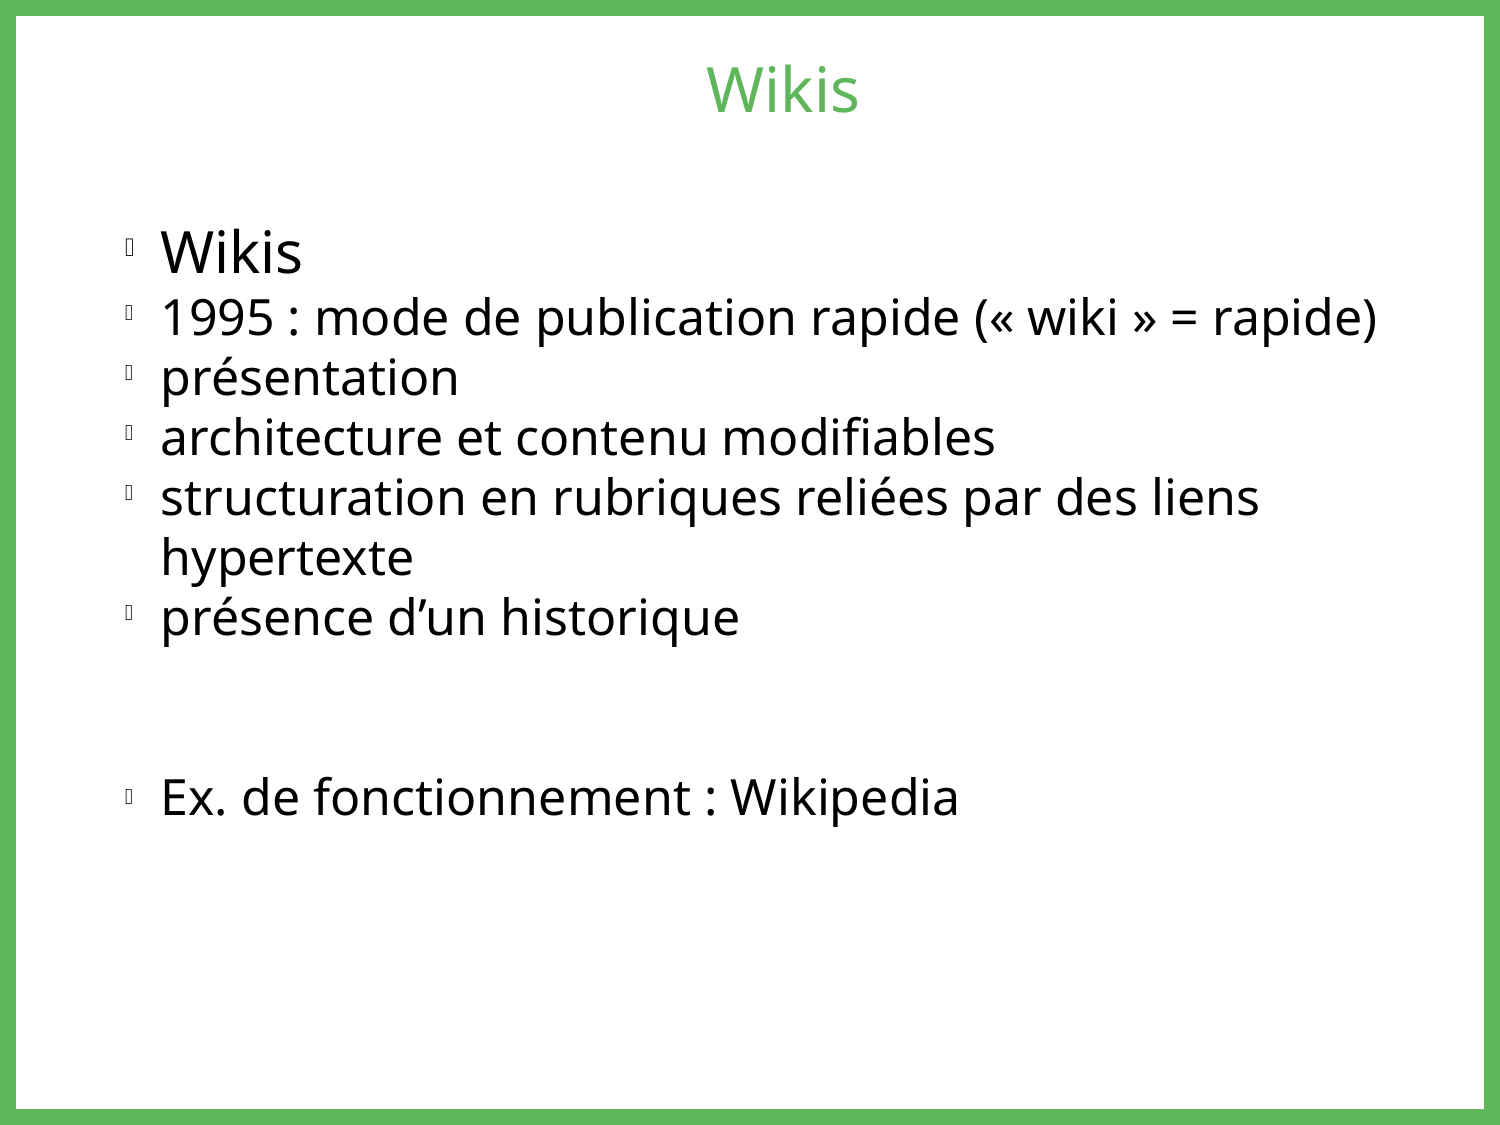

Wikis
Wikis
1995 : mode de publication rapide (« wiki » = rapide)
présentation
architecture et contenu modifiables
structuration en rubriques reliées par des liens hypertexte
présence d’un historique
Ex. de fonctionnement : Wikipedia